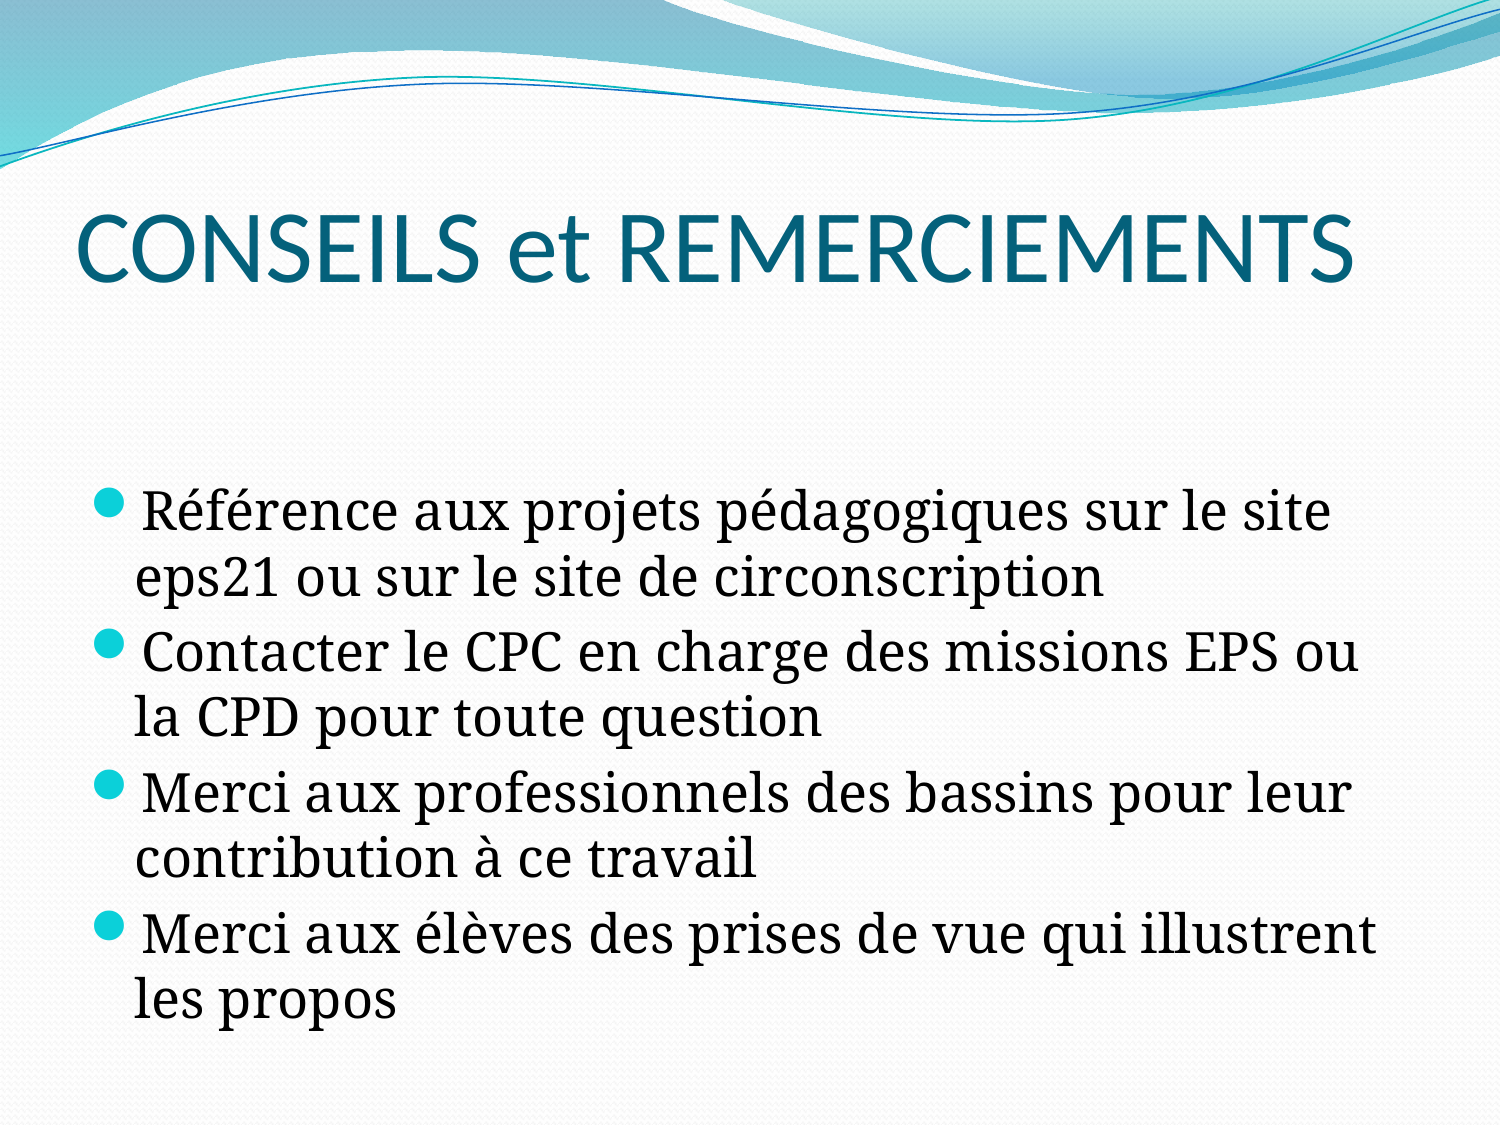

# CONSEILS et REMERCIEMENTS
Référence aux projets pédagogiques sur le site eps21 ou sur le site de circonscription
Contacter le CPC en charge des missions EPS ou la CPD pour toute question
Merci aux professionnels des bassins pour leur contribution à ce travail
Merci aux élèves des prises de vue qui illustrent les propos